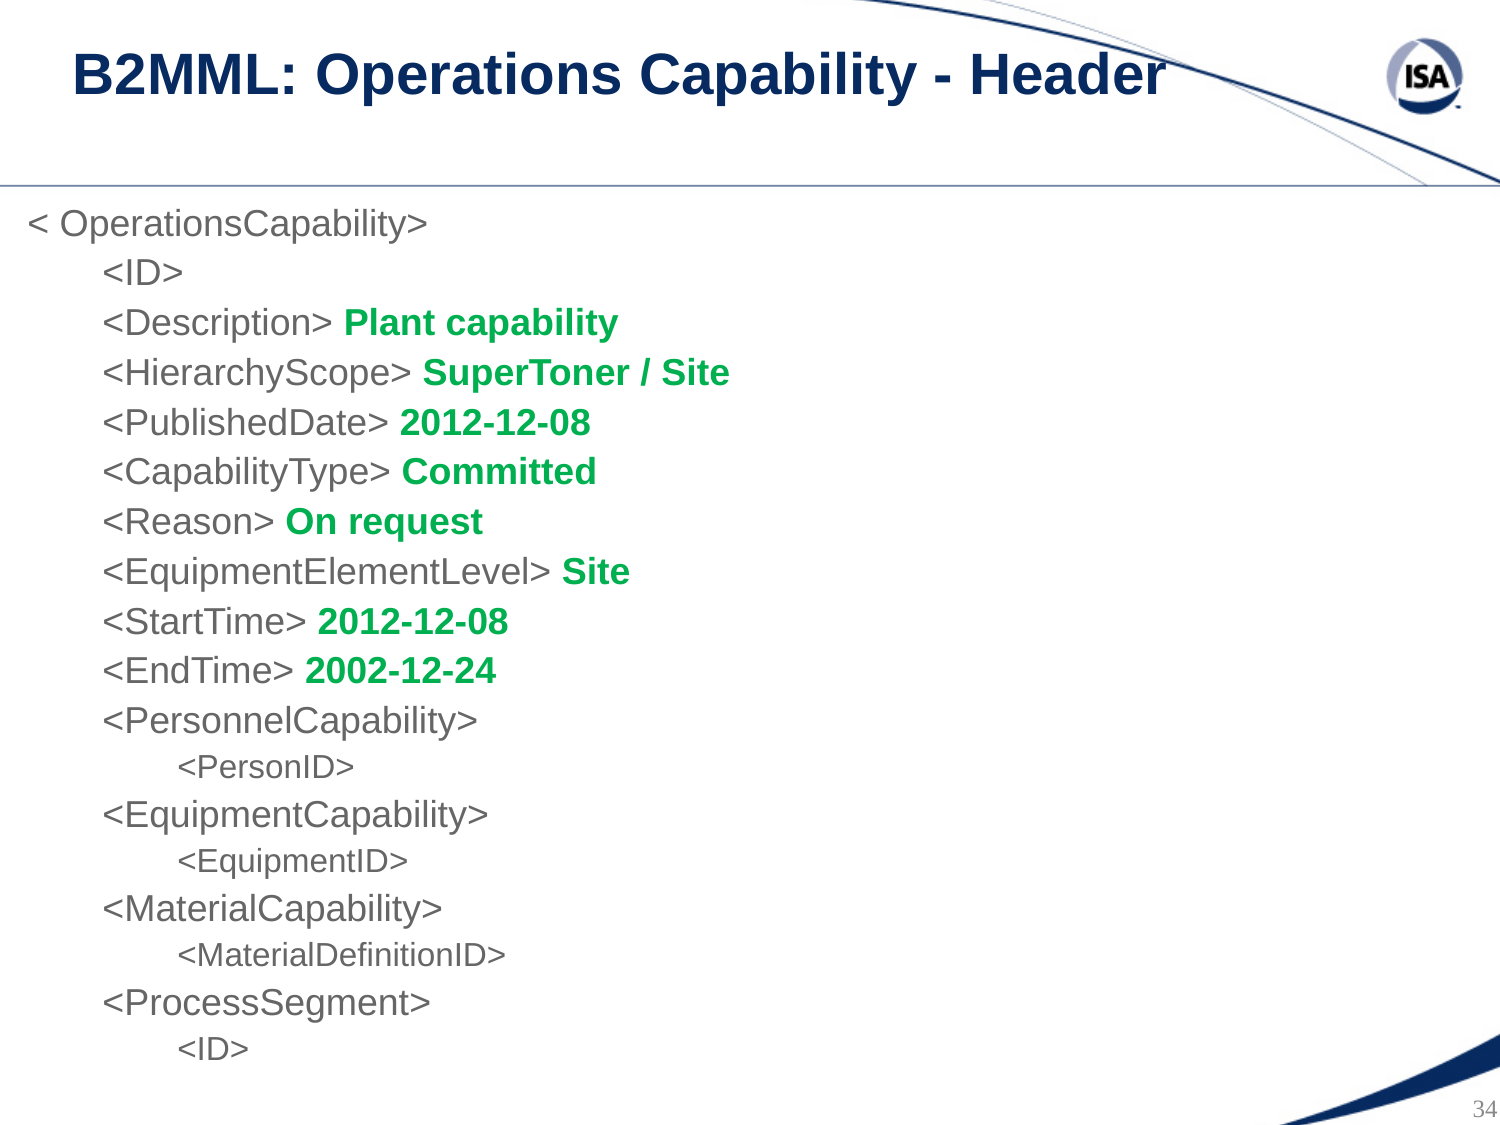

# B2MML: Operations Capability - Header
< OperationsCapability>
<ID>
<Description> Plant capability
<HierarchyScope> SuperToner / Site
<PublishedDate> 2012-12-08‏
<CapabilityType> Committed
<Reason> On request
<EquipmentElementLevel> Site
<StartTime> 2012-12-08
<EndTime> 2002-12-24
<PersonnelCapability>
<PersonID>
<EquipmentCapability>
<EquipmentID>
<MaterialCapability>
<MaterialDefinitionID>
<ProcessSegment>
<ID>